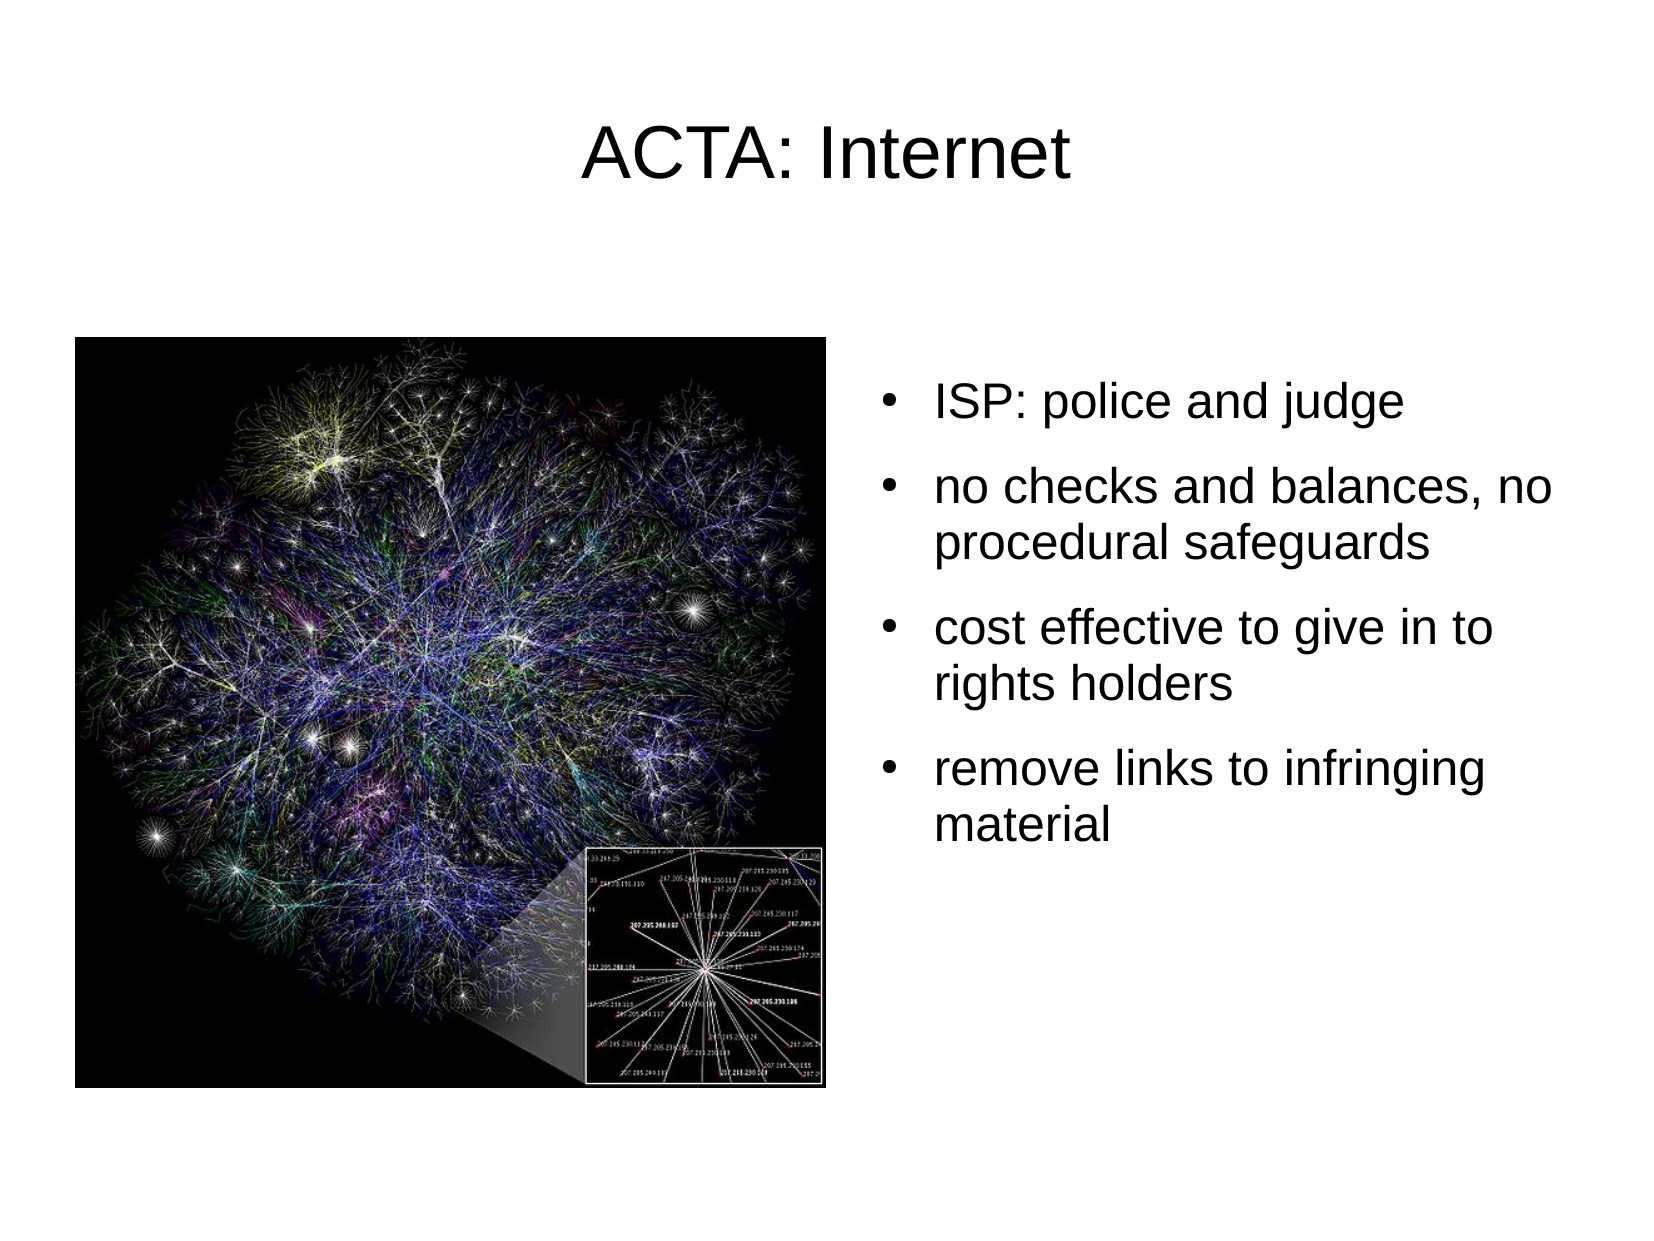

# ACTA: Internet
ISP: police and judge
no checks and balances, no procedural safeguards
cost effective to give in to rights holders
remove links to infringing material